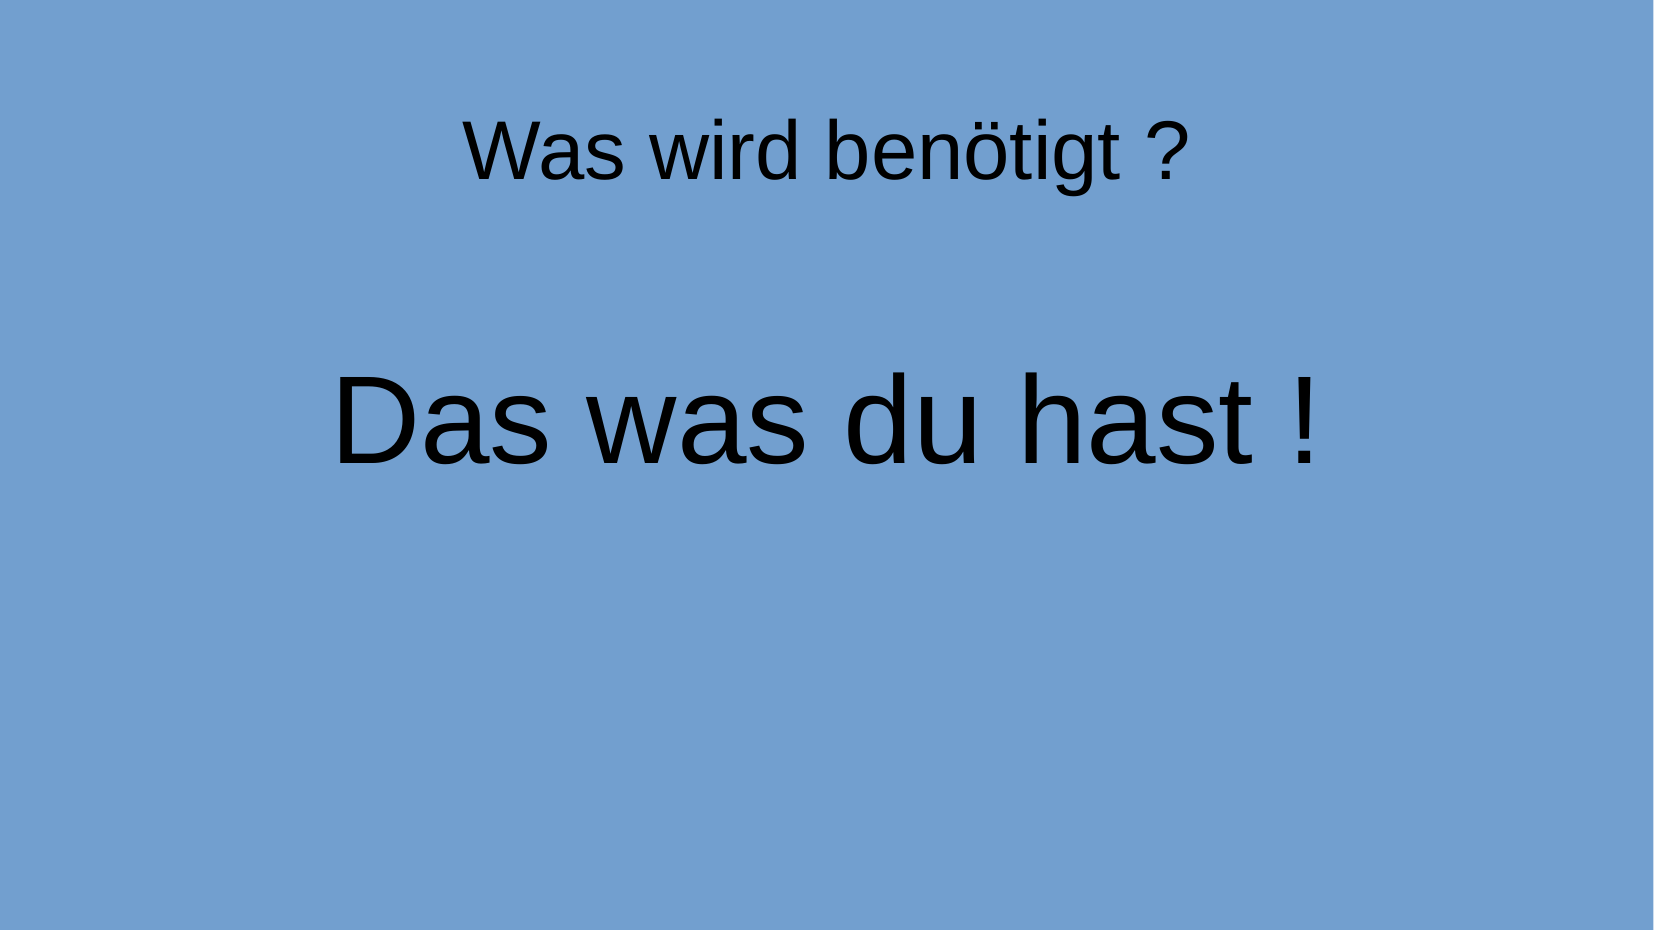

Was wird benötigt ?
Das was du hast !